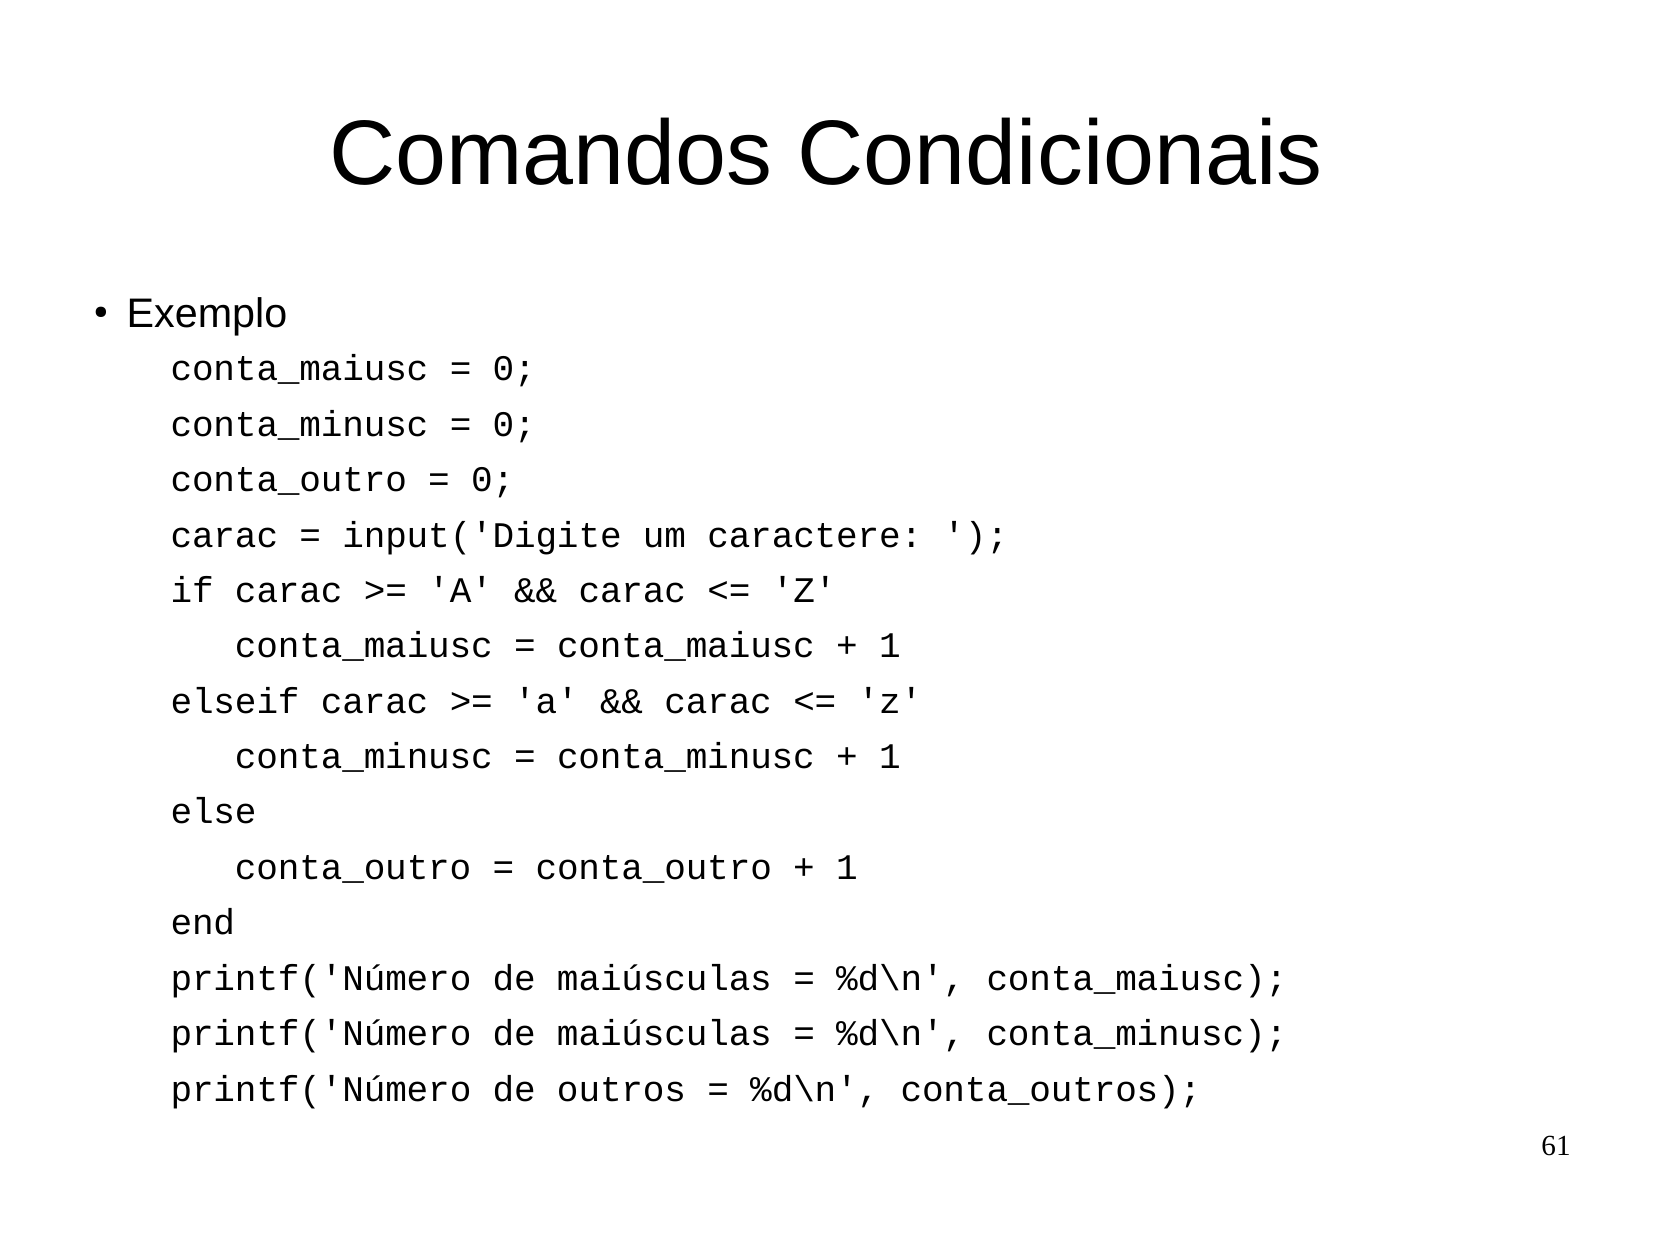

# Comandos Condicionais
Exemplo
conta_maiusc = 0;
conta_minusc = 0;
conta_outro = 0;
carac = input('Digite um caractere: ');
if carac >= 'A' && carac <= 'Z'
 conta_maiusc = conta_maiusc + 1
elseif carac >= 'a' && carac <= 'z'
 conta_minusc = conta_minusc + 1
else
 conta_outro = conta_outro + 1
end
printf('Número de maiúsculas = %d\n', conta_maiusc);
printf('Número de maiúsculas = %d\n', conta_minusc);
printf('Número de outros = %d\n', conta_outros);
61